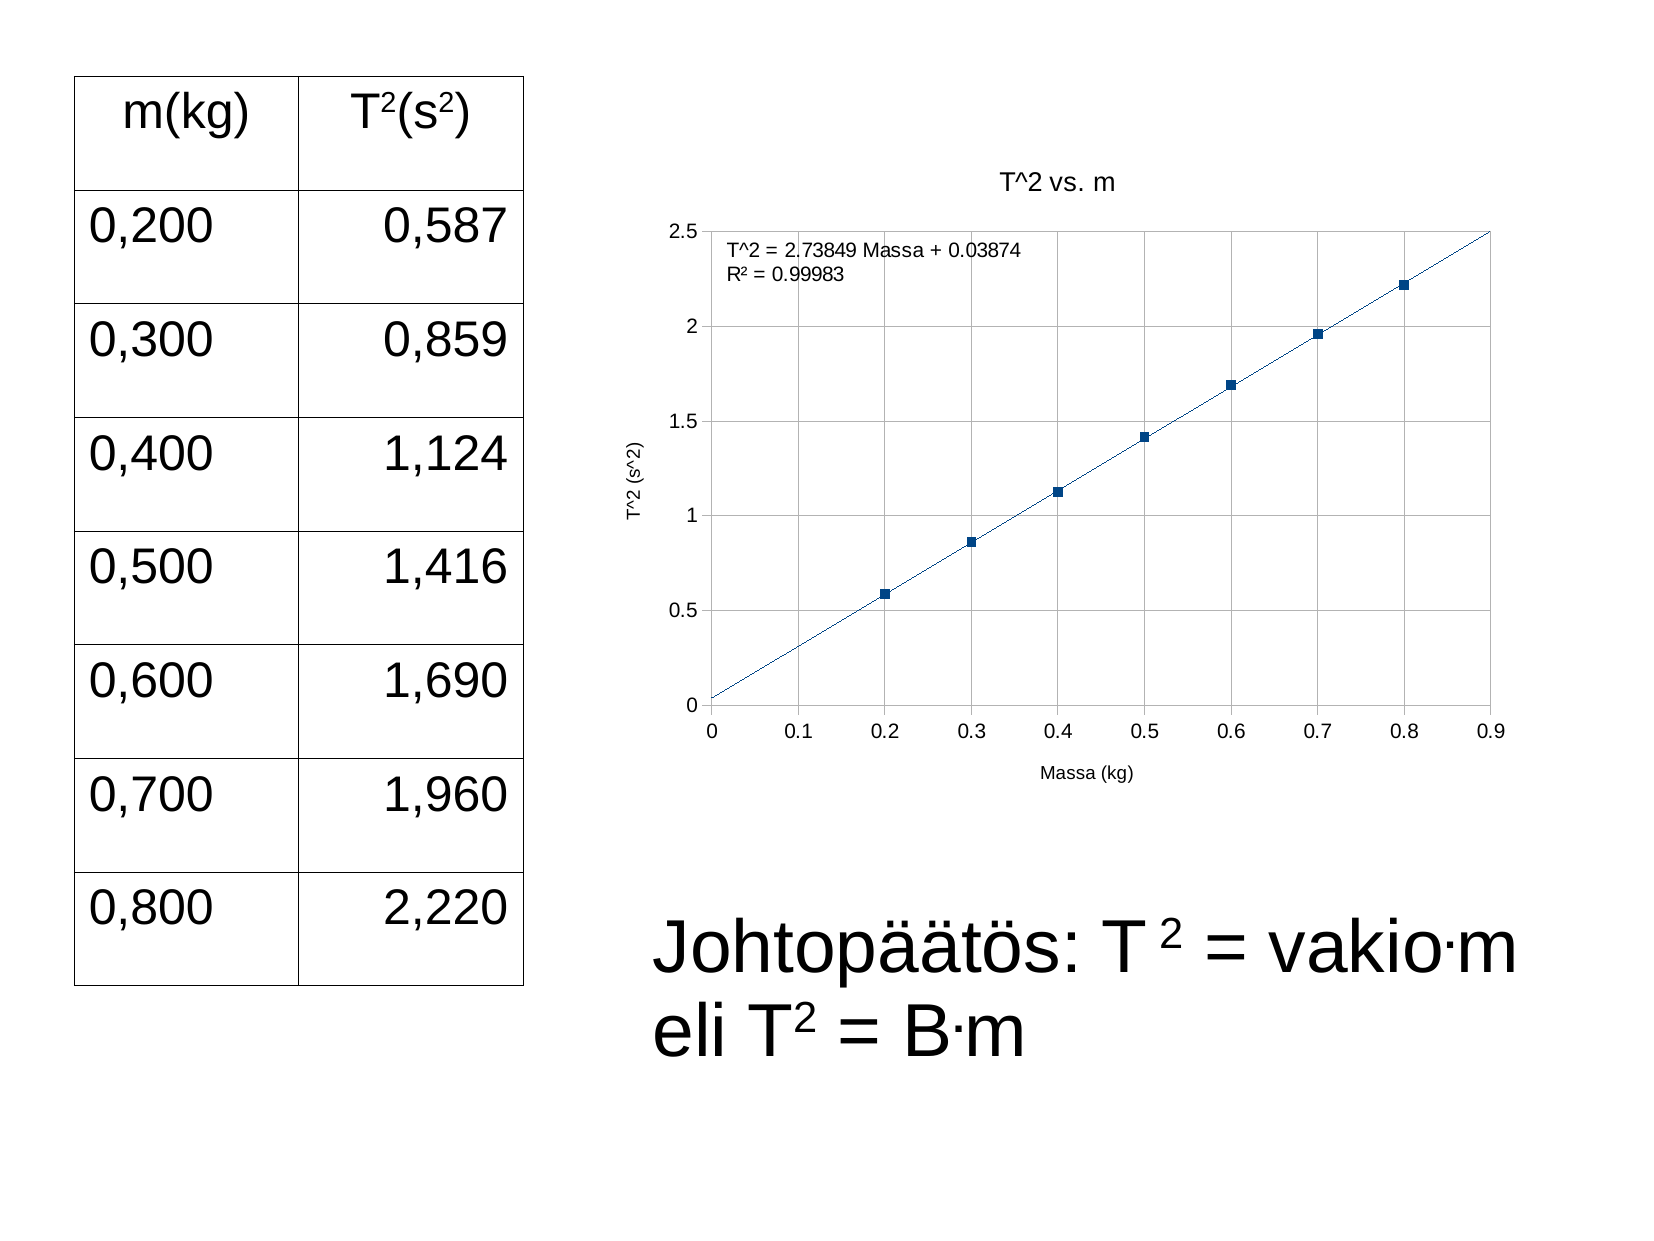

| m(kg) | T2(s2) |
| --- | --- |
| 0,200 | 0,587 |
| 0,300 | 0,859 |
| 0,400 | 1,124 |
| 0,500 | 1,416 |
| 0,600 | 1,690 |
| 0,700 | 1,960 |
| 0,800 | 2,220 |
### Chart: T^2 vs. m
| Category | Sarake E |
|---|---|Johtopäätös: T 2 = vakio.m
eli T2 = B.m